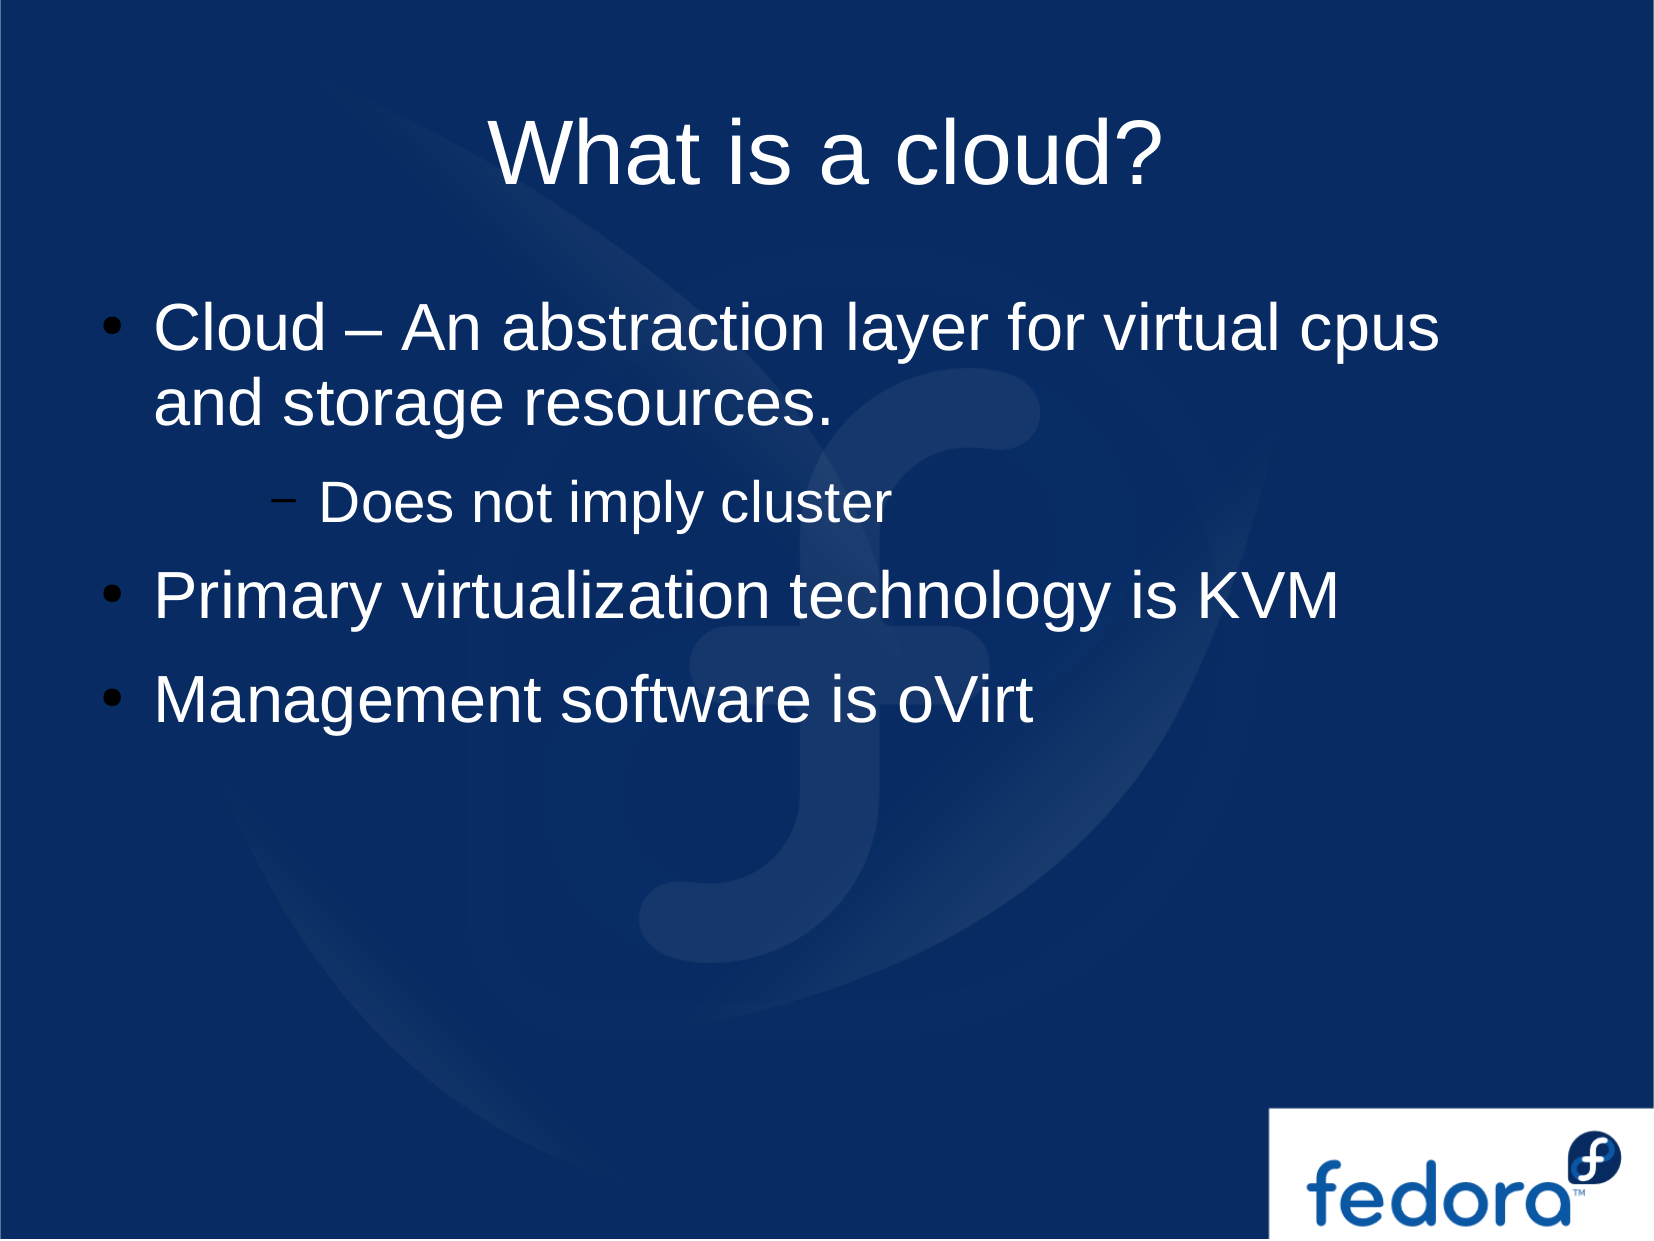

# What is a cloud?
Cloud – An abstraction layer for virtual cpus and storage resources.
Does not imply cluster
Primary virtualization technology is KVM
Management software is oVirt